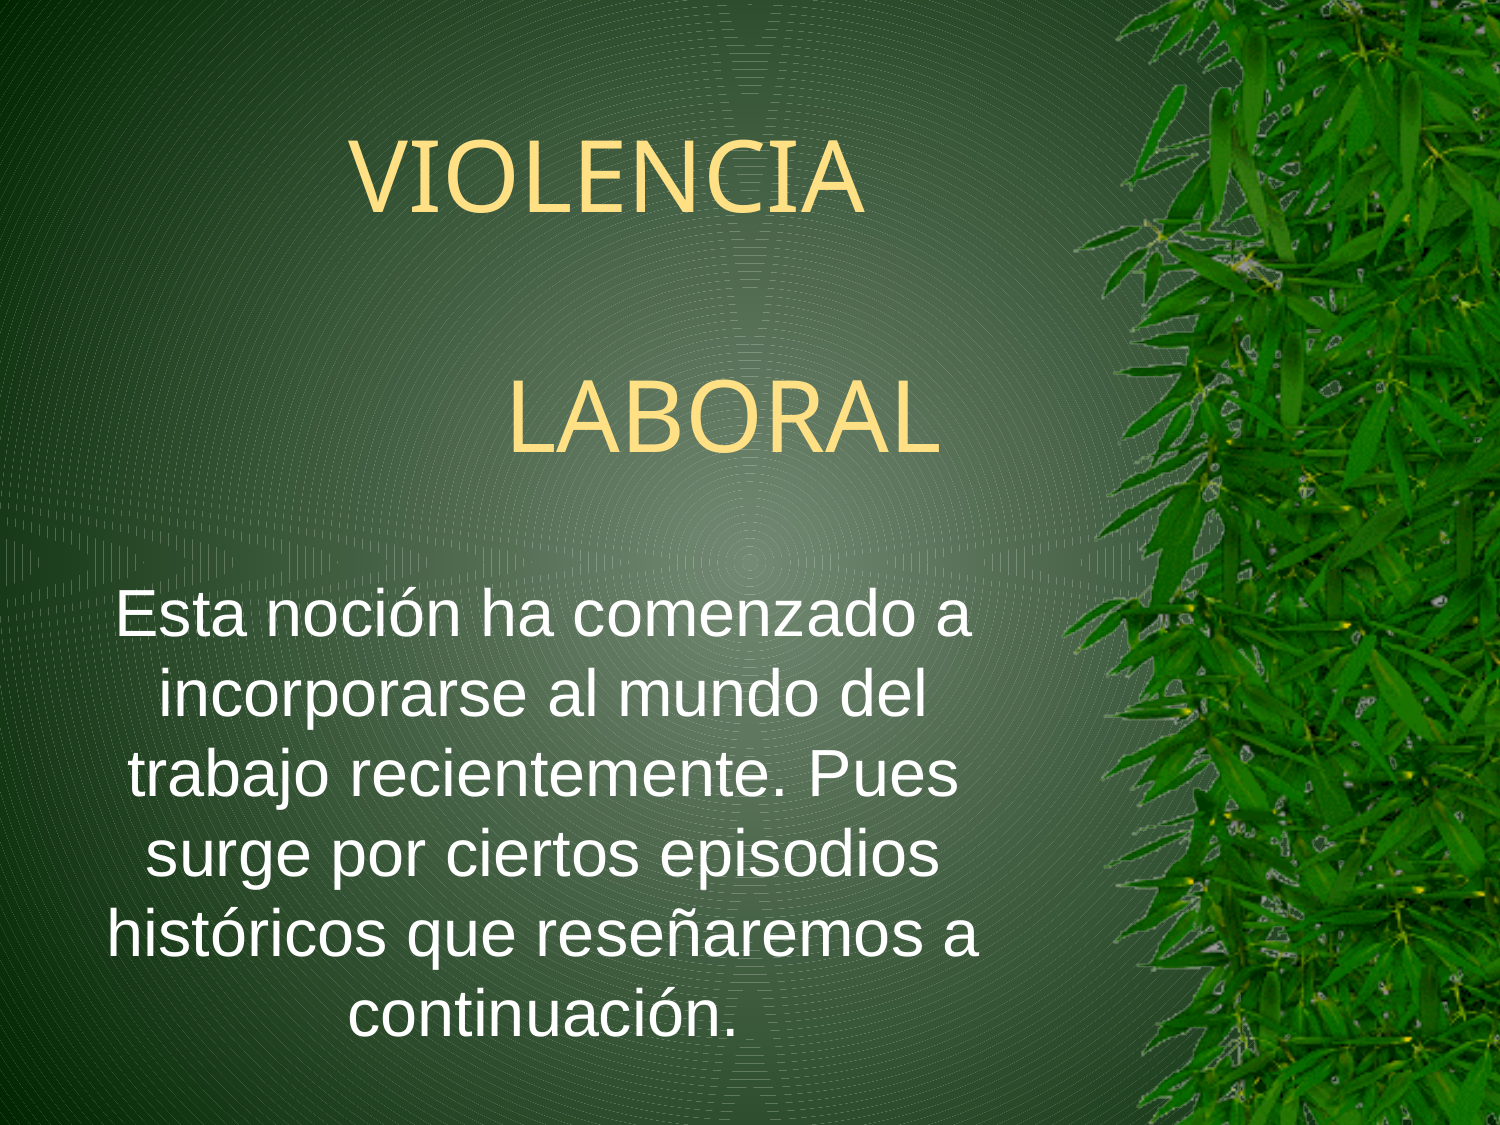

# VIOLENCIA LABORAL
Esta noción ha comenzado a incorporarse al mundo del trabajo recientemente. Pues surge por ciertos episodios históricos que reseñaremos a continuación.